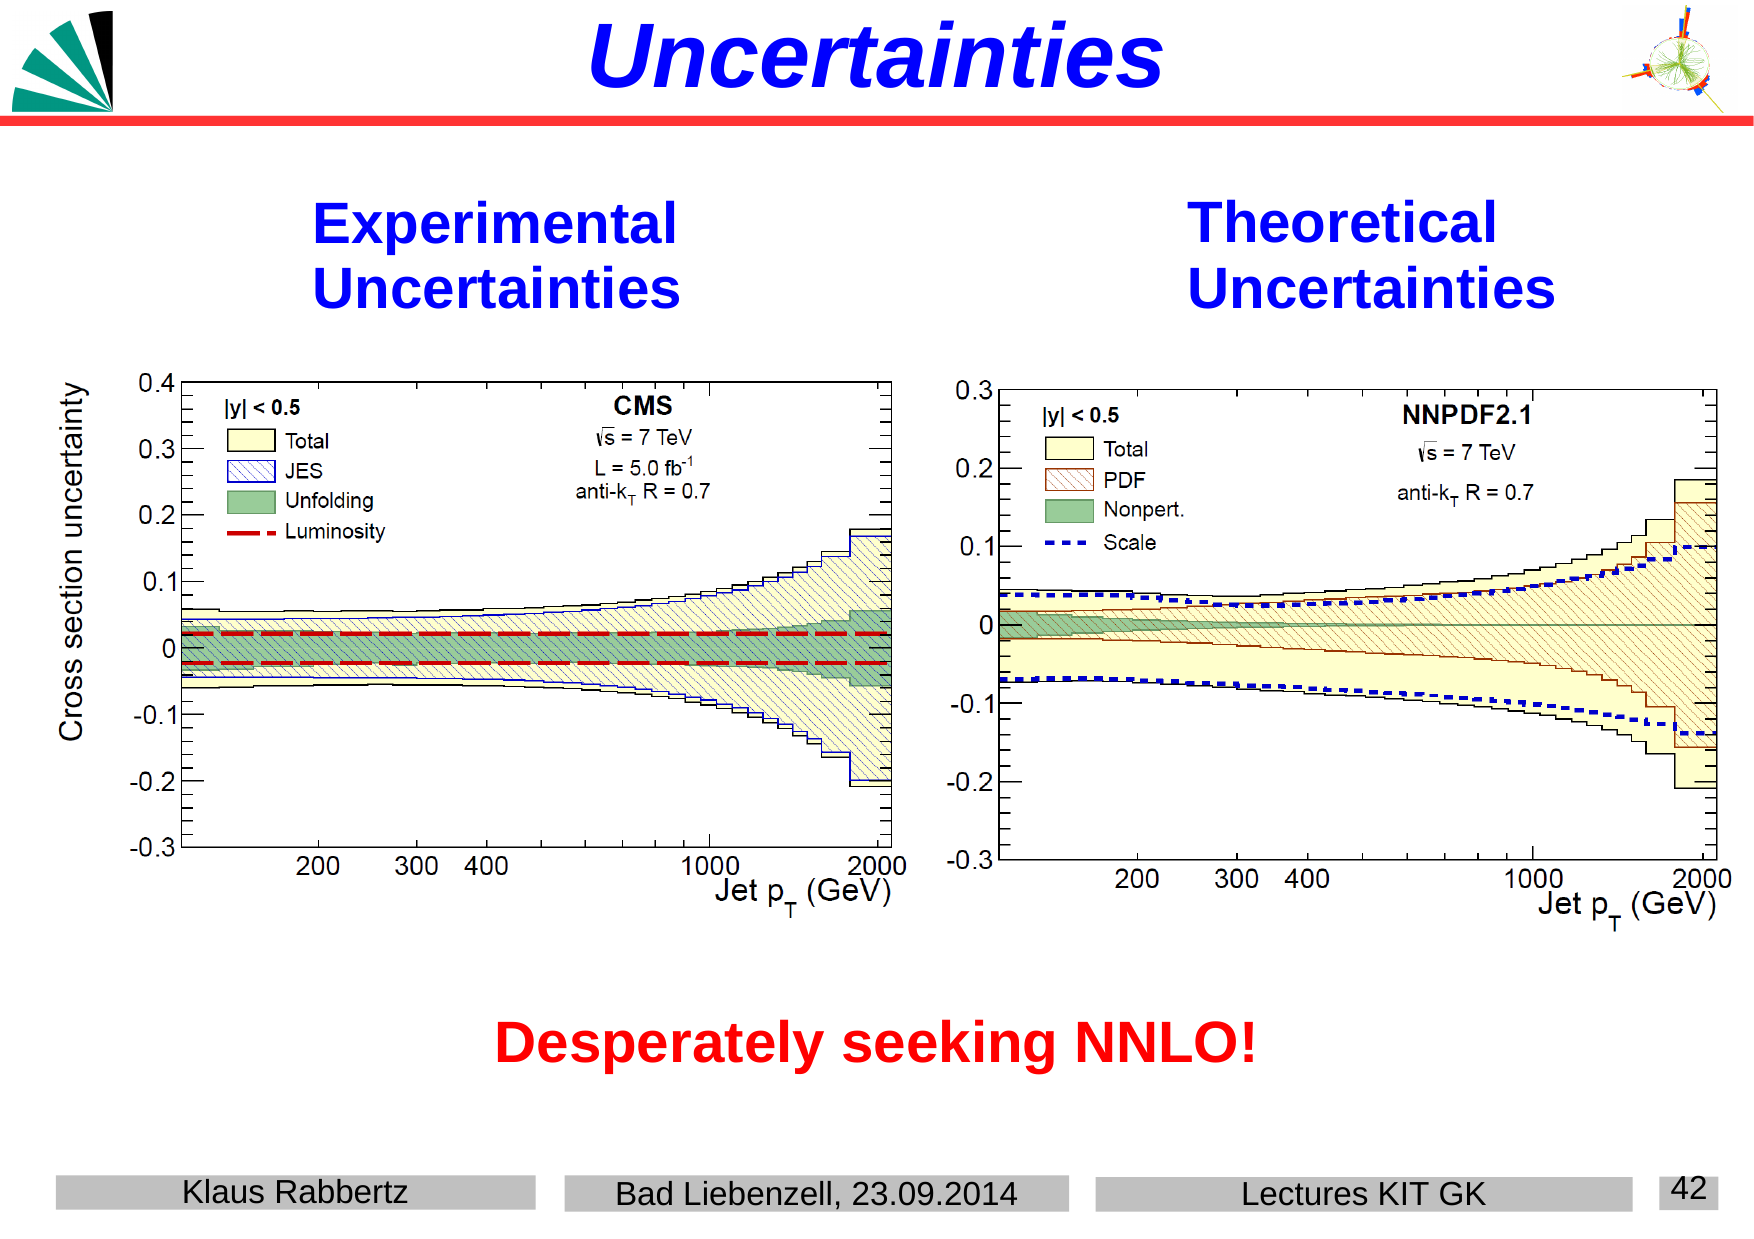

# Uncertainties
Theoretical
Uncertainties
Experimental
Uncertainties
Desperately seeking NNLO!